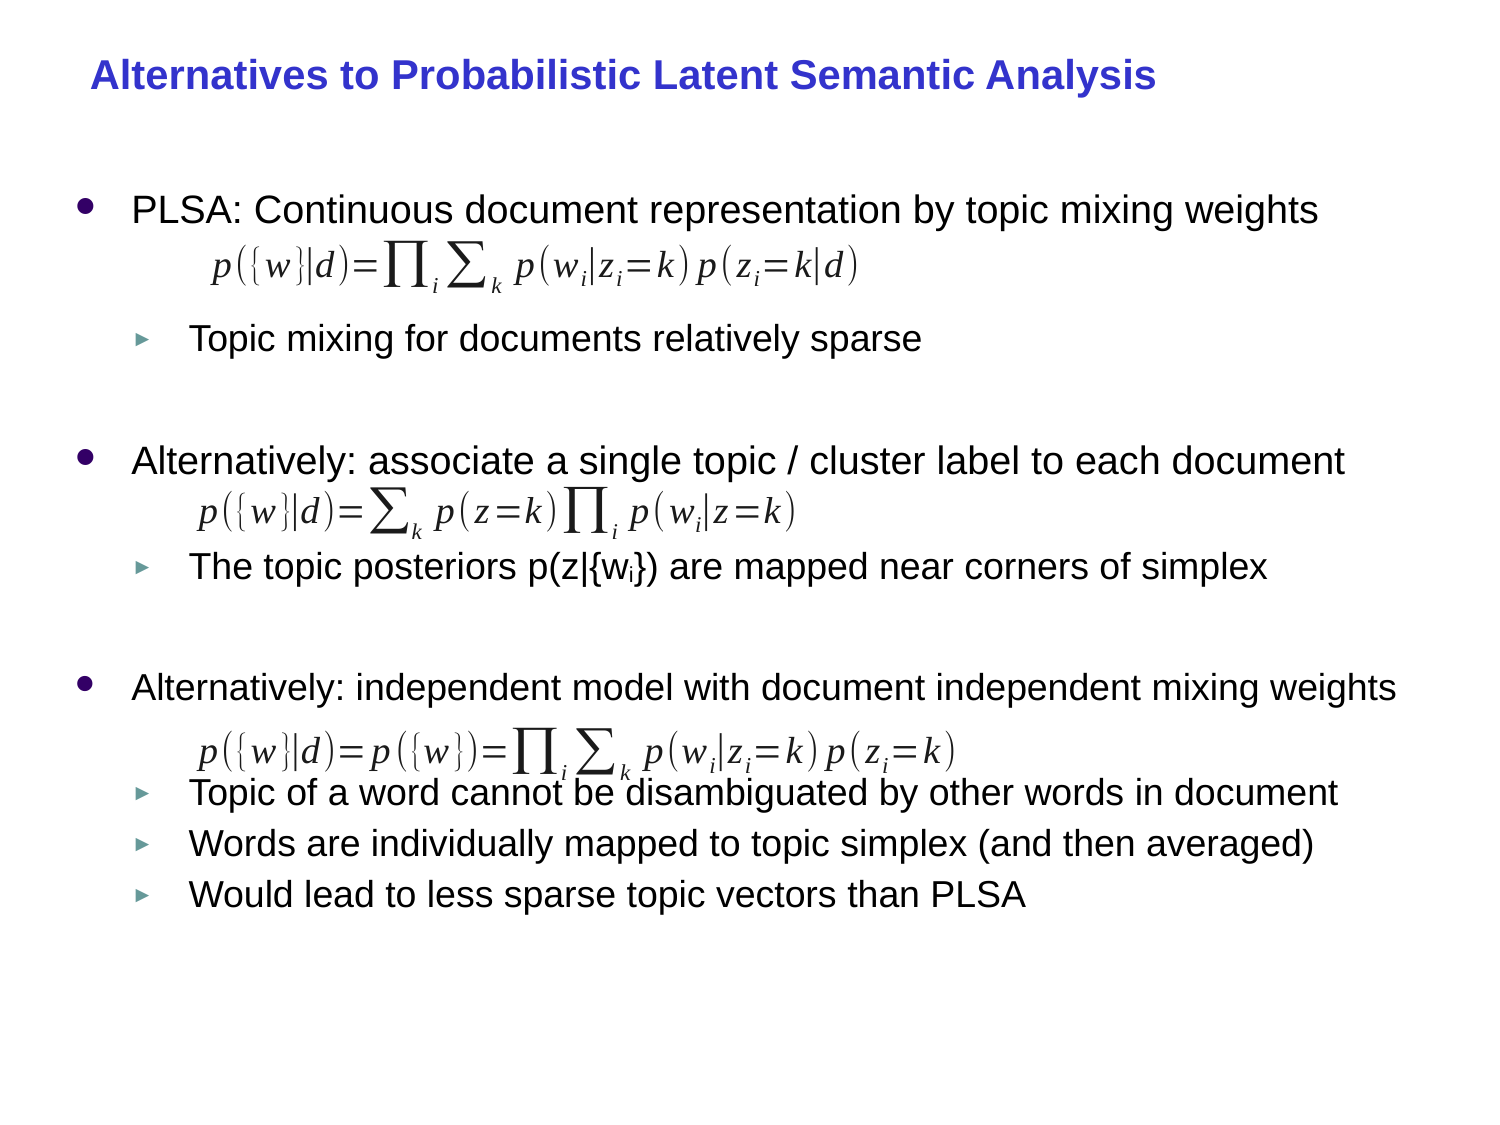

# Alternatives to Probabilistic Latent Semantic Analysis
PLSA: Continuous document representation by topic mixing weights
Topic mixing for documents relatively sparse
Alternatively: associate a single topic / cluster label to each document
The topic posteriors p(z|{wi}) are mapped near corners of simplex
Alternatively: independent model with document independent mixing weights
Topic of a word cannot be disambiguated by other words in document
Words are individually mapped to topic simplex (and then averaged)
Would lead to less sparse topic vectors than PLSA